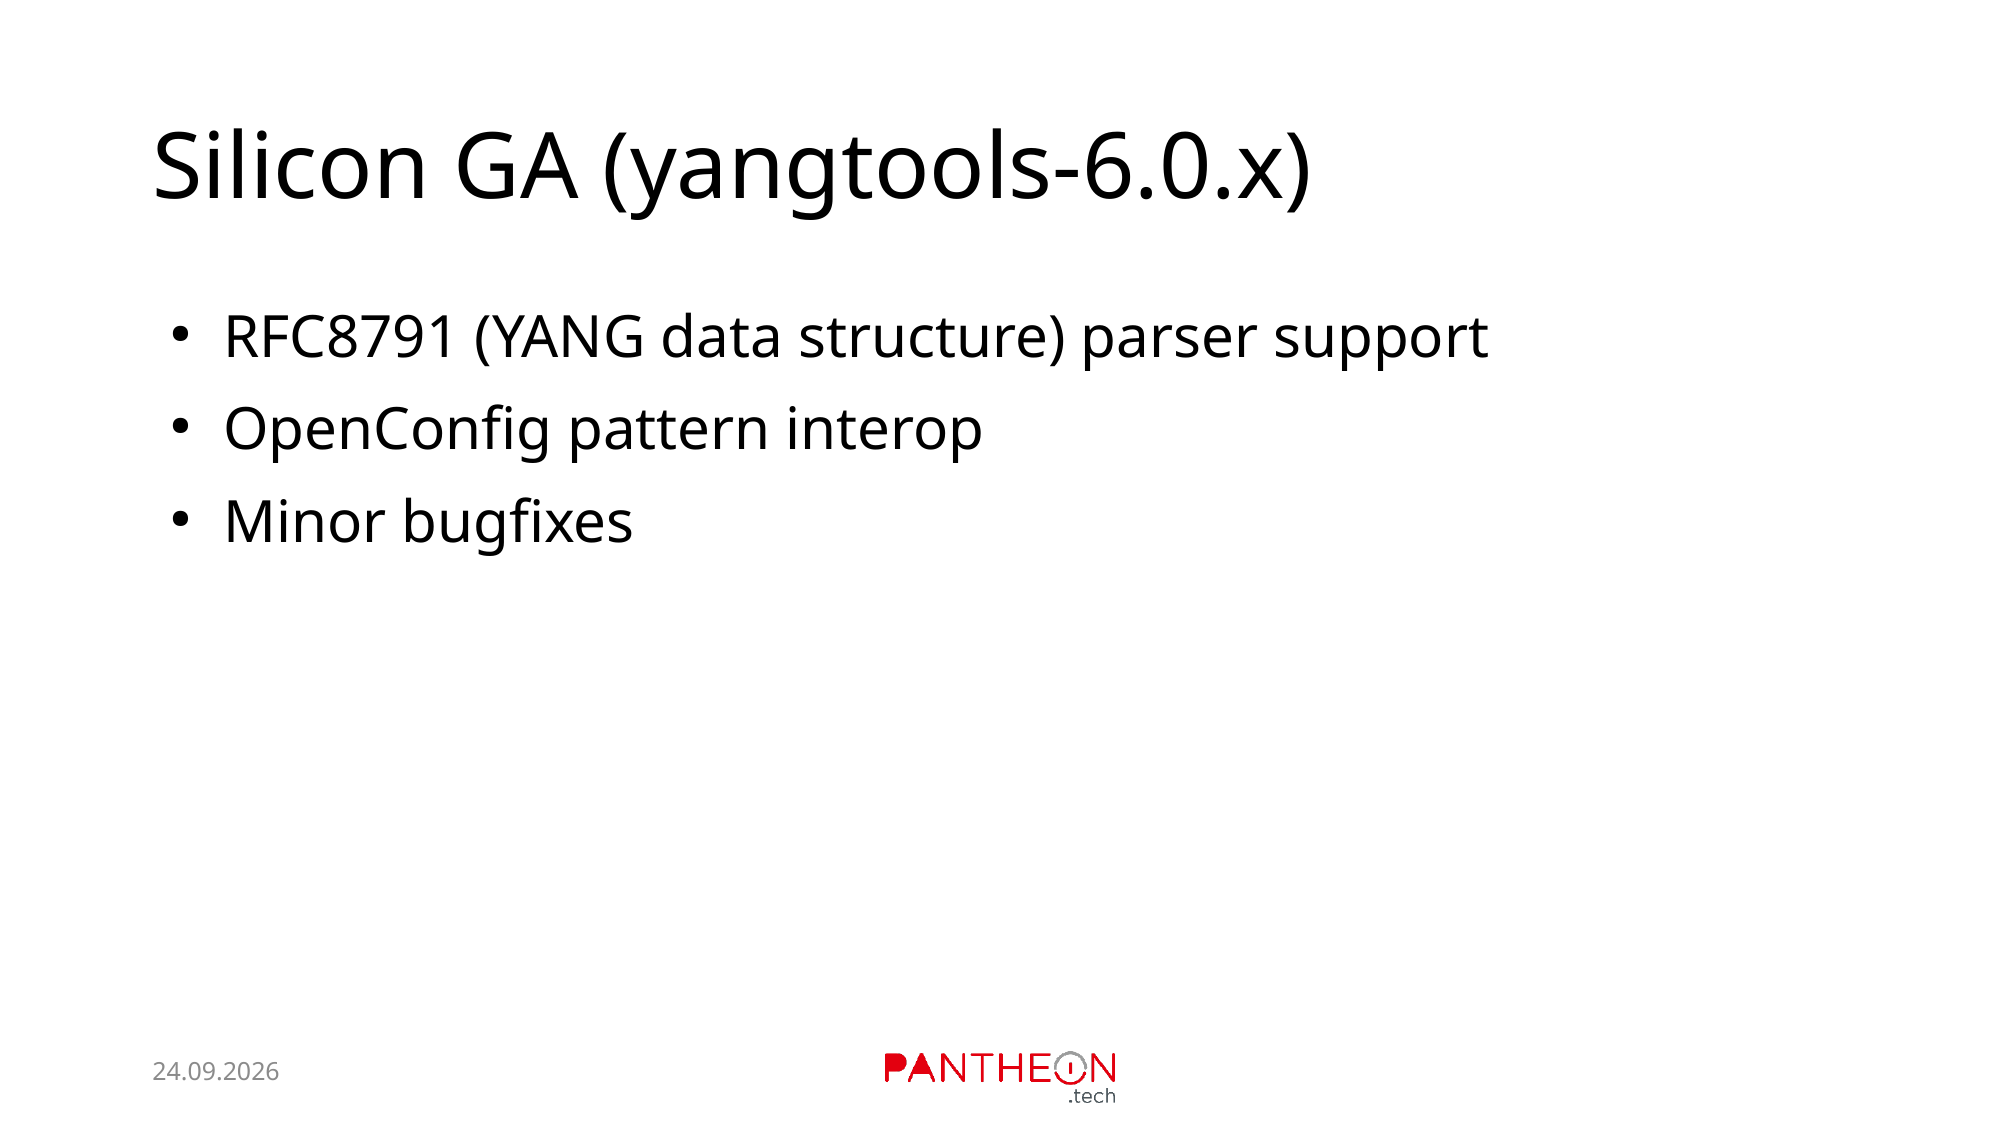

# Silicon GA (yangtools-6.0.x)
RFC8791 (YANG data structure) parser support
OpenConfig pattern interop
Minor bugfixes